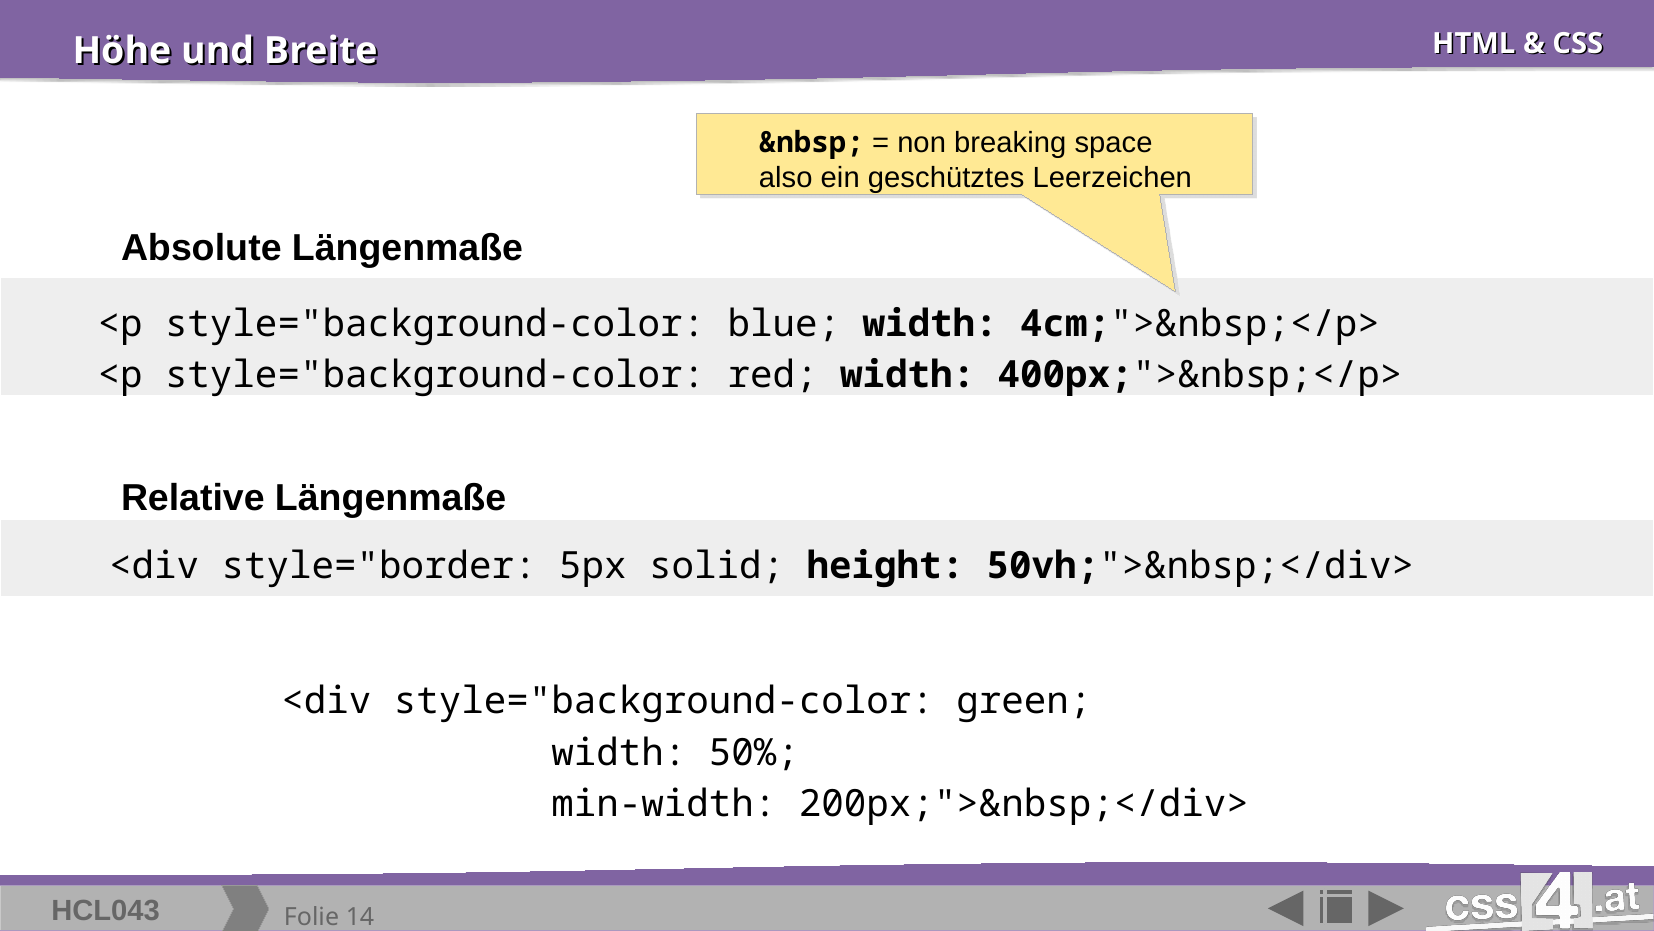

HTML & CSS
Höhe und Breite
&nbsp; = non breaking space
also ein geschütztes Leerzeichen
Absolute Längenmaße
<p style="background-color: blue; width: 4cm;">&nbsp;</p>
<p style="background-color: red; width: 400px;">&nbsp;</p>
Relative Längenmaße
<div style="border: 5px solid; height: 50vh;">&nbsp;</div>
<div style="background-color: green;
 width: 50%;
 min-width: 200px;">&nbsp;</div>
HCL043
Folie